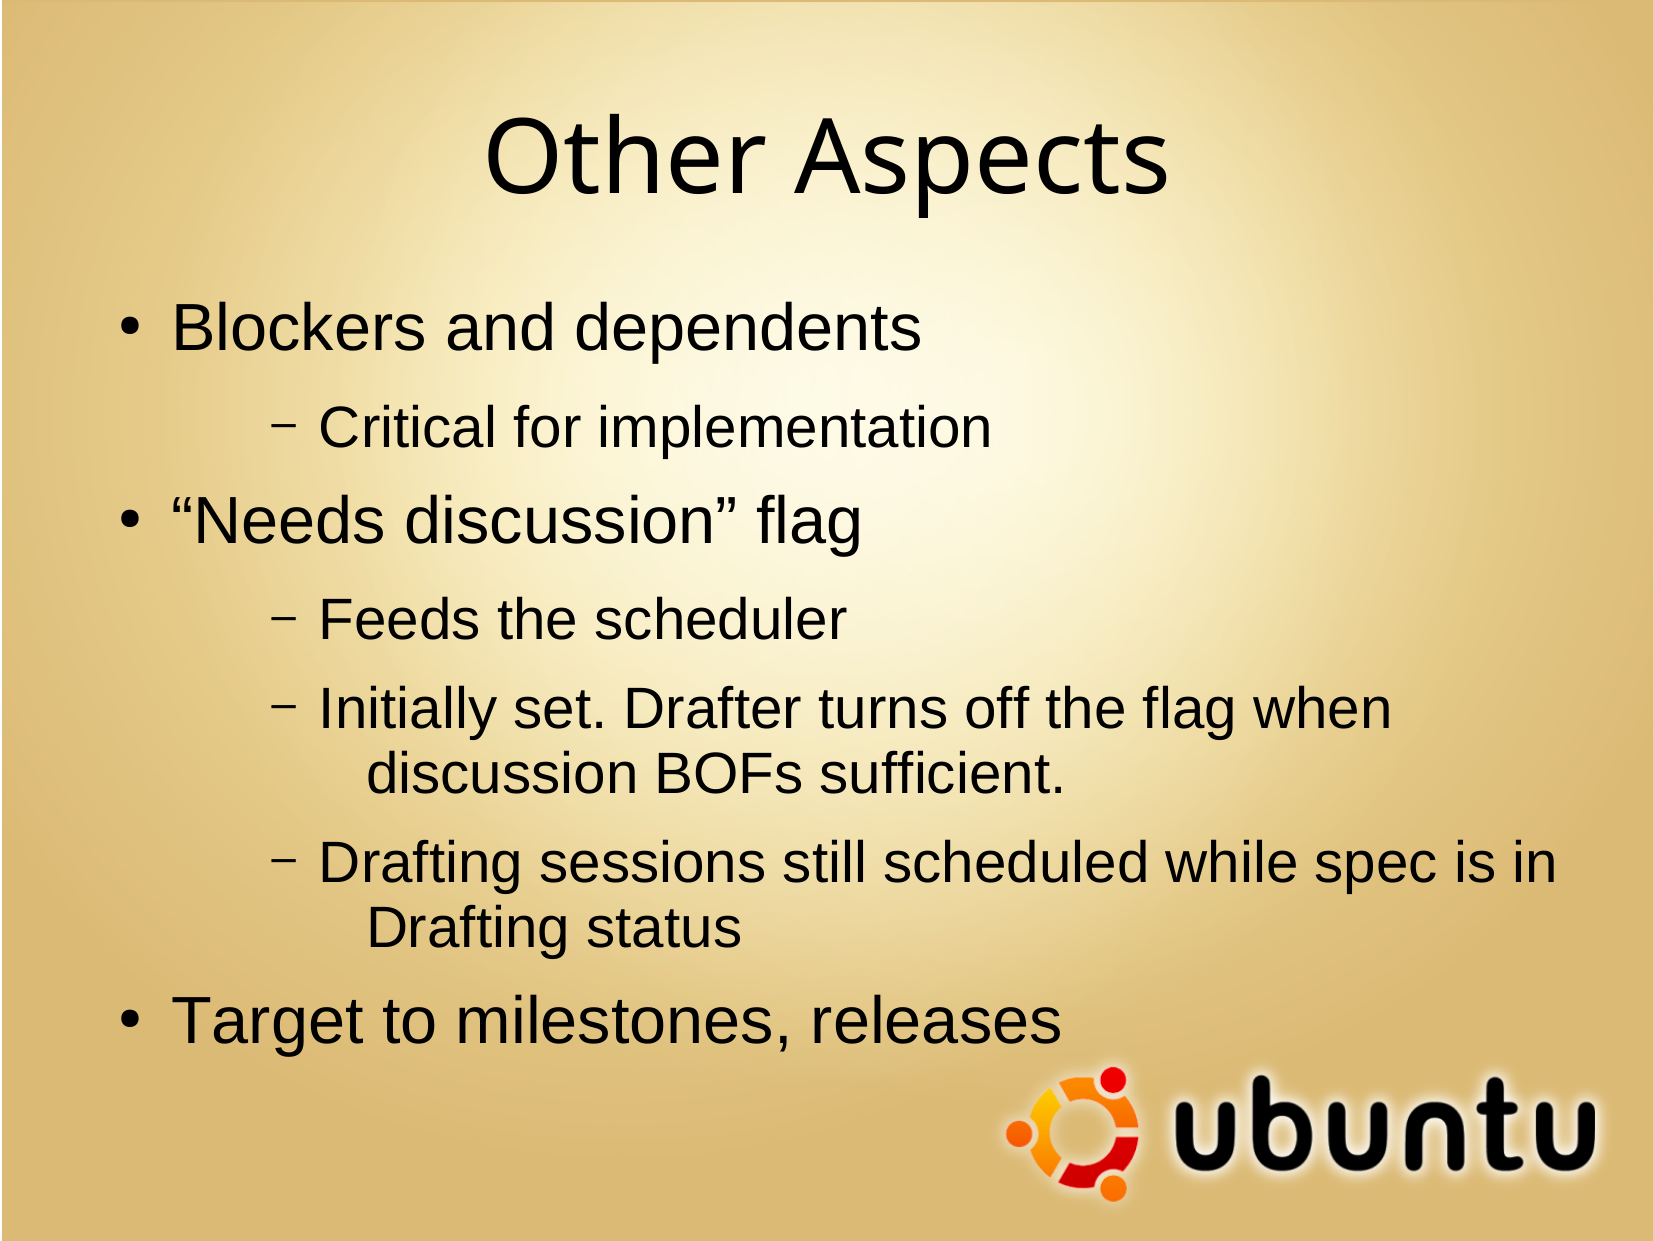

# Other Aspects
Blockers and dependents
Critical for implementation
“Needs discussion” flag
Feeds the scheduler
Initially set. Drafter turns off the flag when discussion BOFs sufficient.
Drafting sessions still scheduled while spec is in Drafting status
Target to milestones, releases